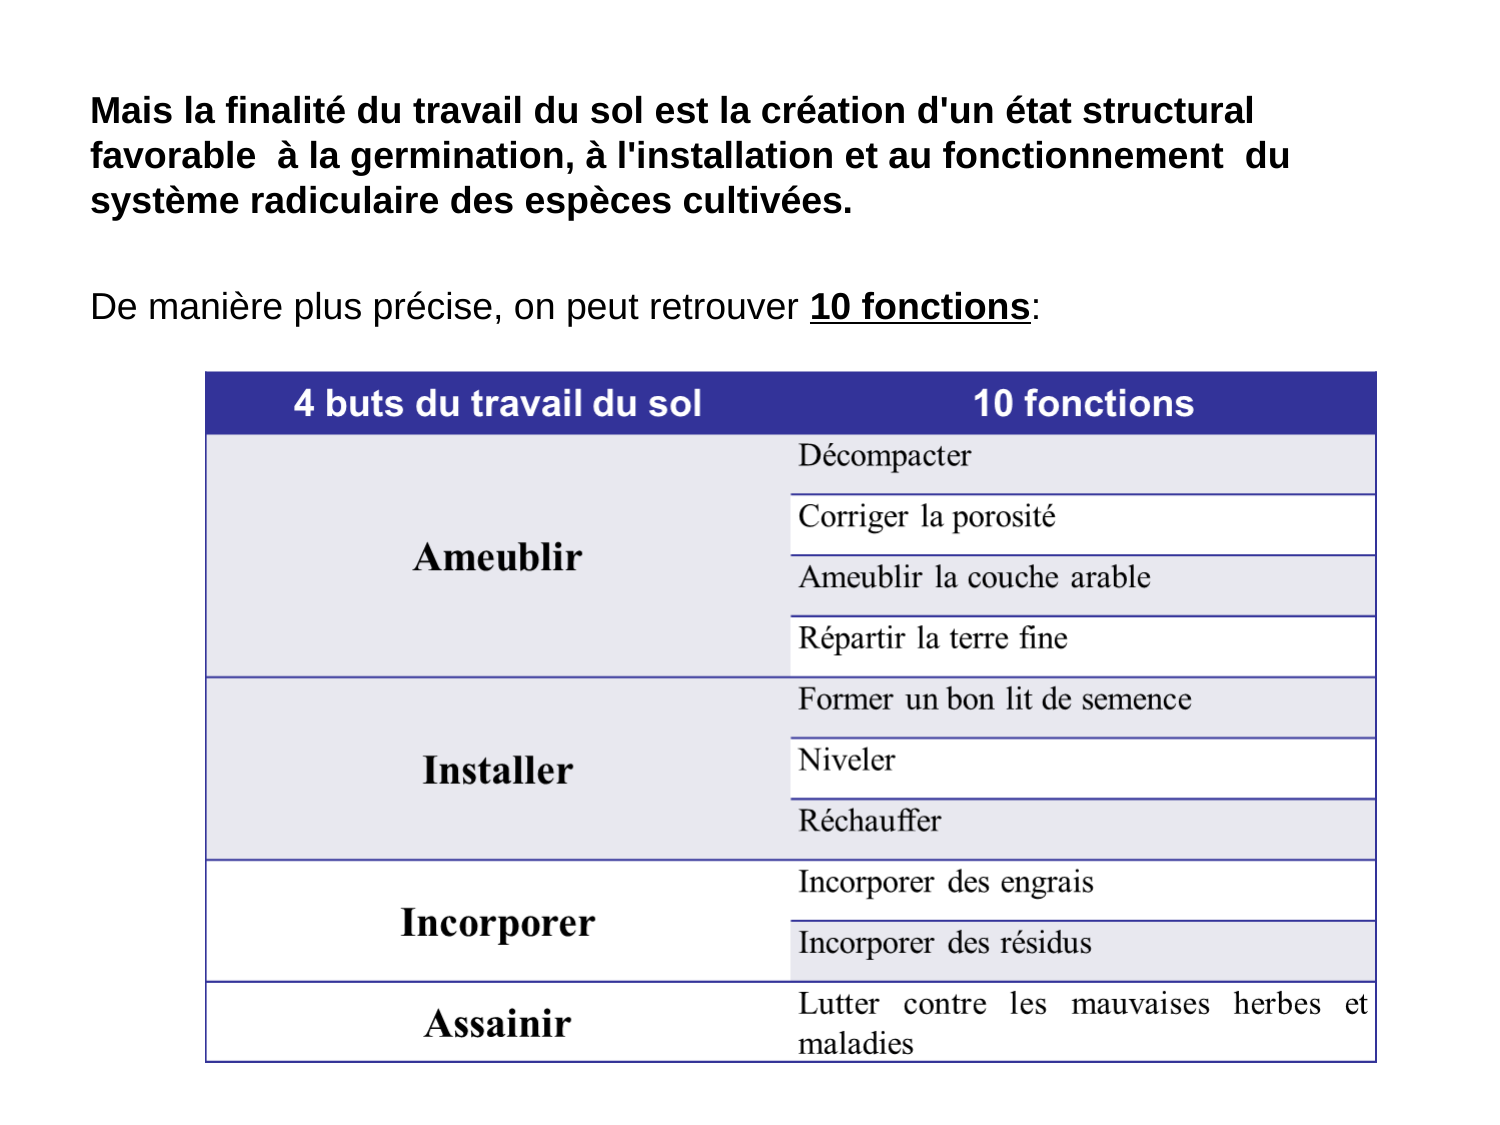

# Mais la finalité du travail du sol est la création d'un état structural favorable à la germination, à l'installation et au fonctionnement du système radiculaire des espèces cultivées.
De manière plus précise, on peut retrouver 10 fonctions: